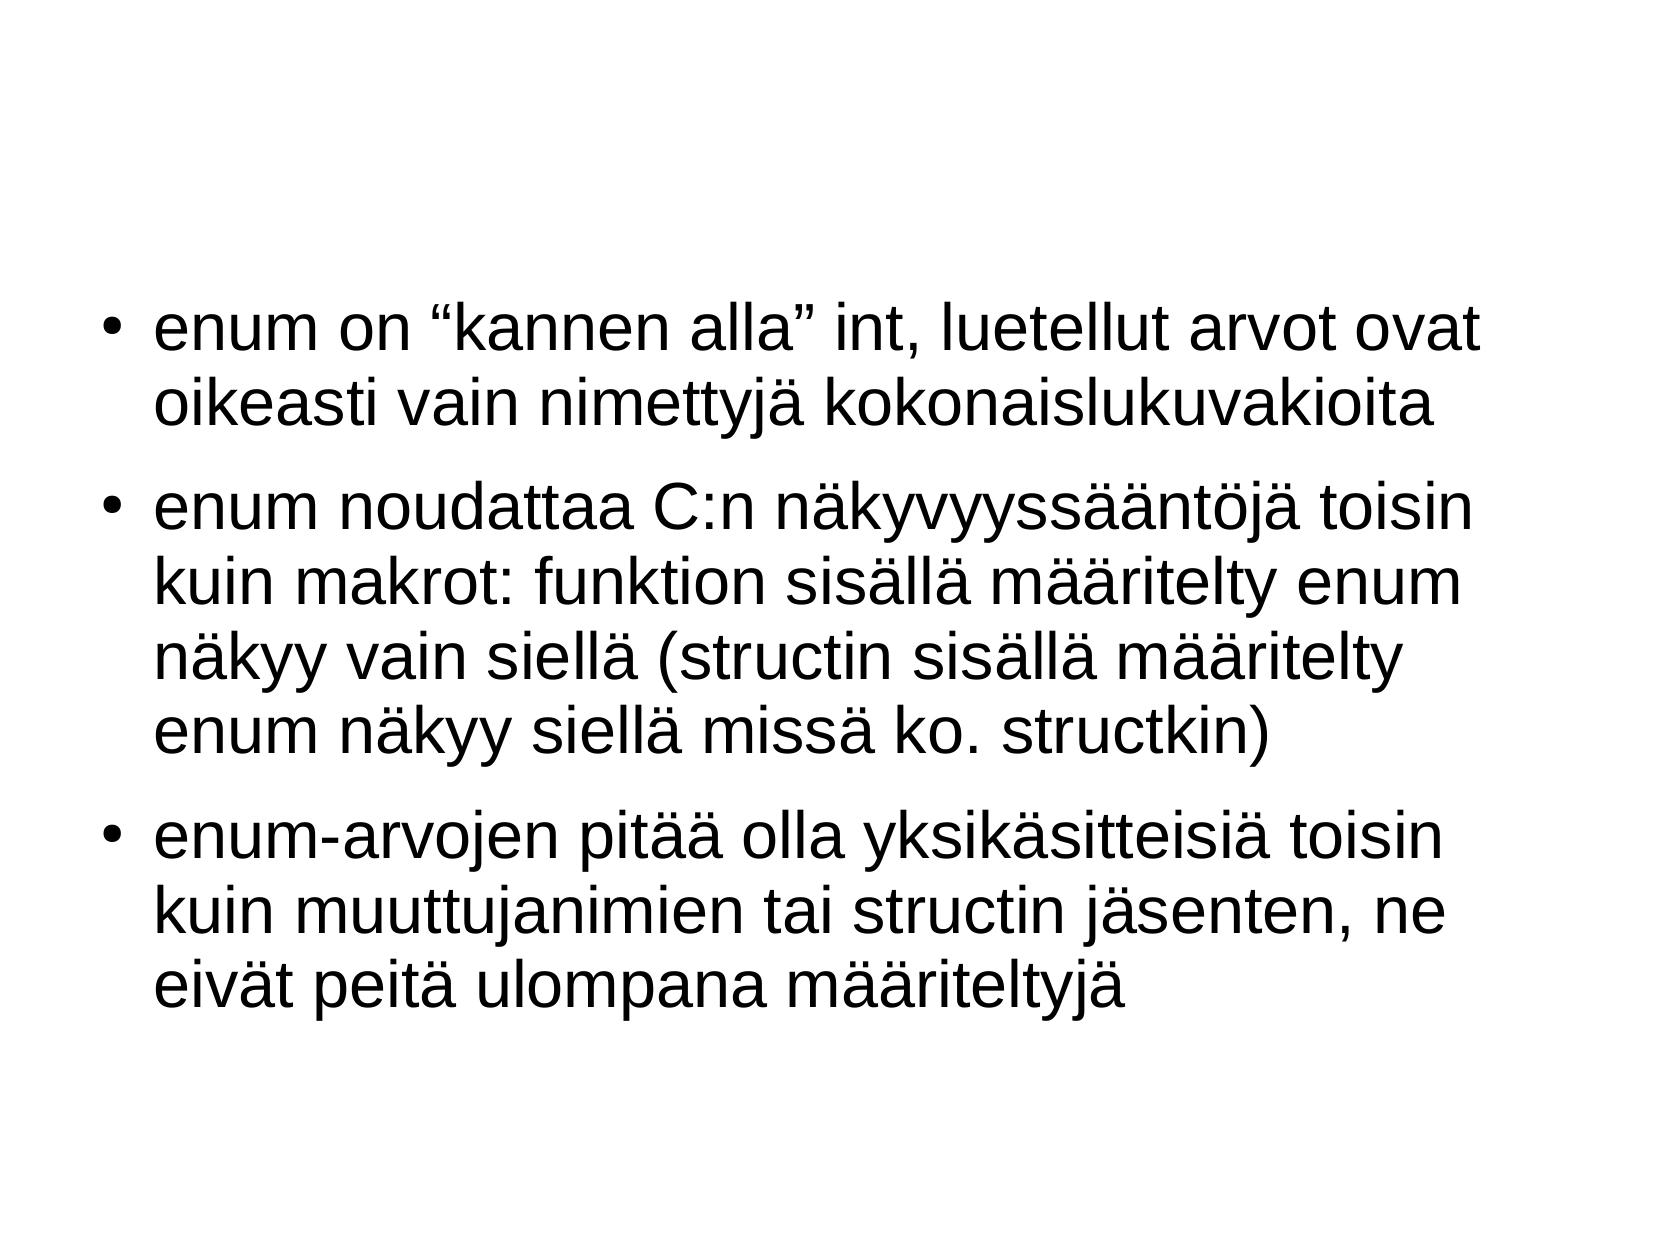

# enum on “kannen alla” int, luetellut arvot ovat oikeasti vain nimettyjä kokonaislukuvakioita
enum noudattaa C:n näkyvyyssääntöjä toisin kuin makrot: funktion sisällä määritelty enum näkyy vain siellä (structin sisällä määritelty enum näkyy siellä missä ko. structkin)
enum-arvojen pitää olla yksikäsitteisiä toisin kuin muuttujanimien tai structin jäsenten, ne eivät peitä ulompana määriteltyjä